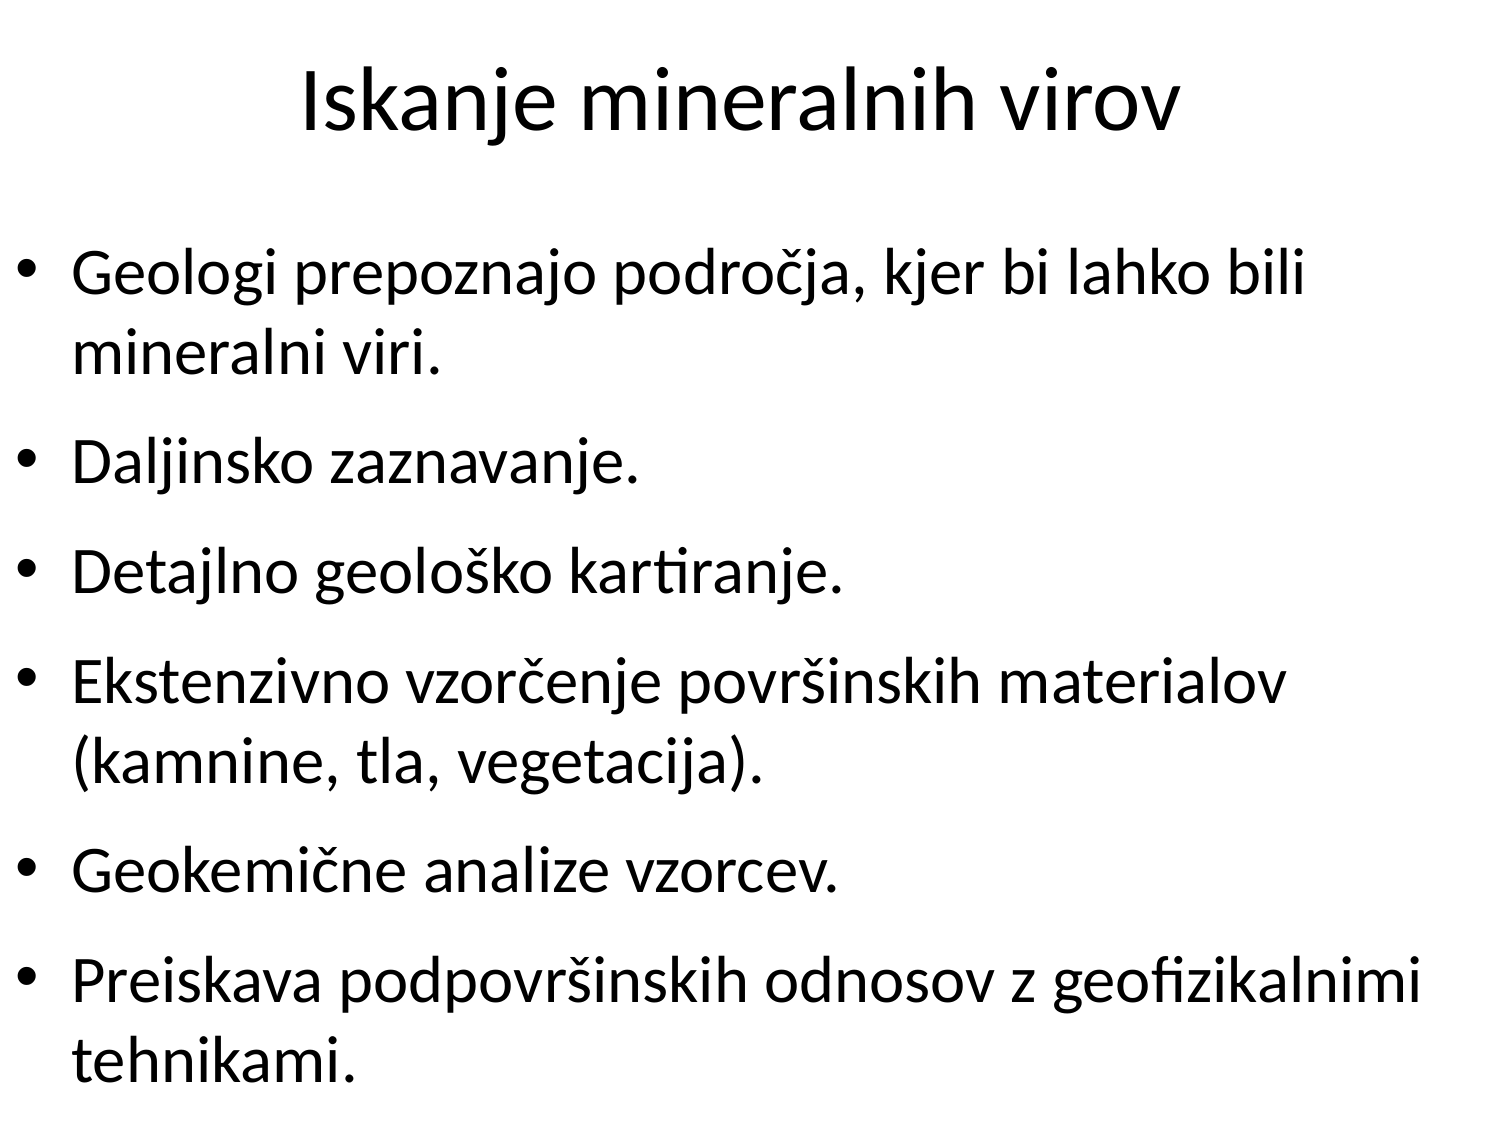

# Iskanje mineralnih virov
Geologi prepoznajo področja, kjer bi lahko bili mineralni viri.
Daljinsko zaznavanje.
Detajlno geološko kartiranje.
Ekstenzivno vzorčenje površinskih materialov (kamnine, tla, vegetacija).
Geokemične analize vzorcev.
Preiskava podpovršinskih odnosov z geofizikalnimi tehnikami.